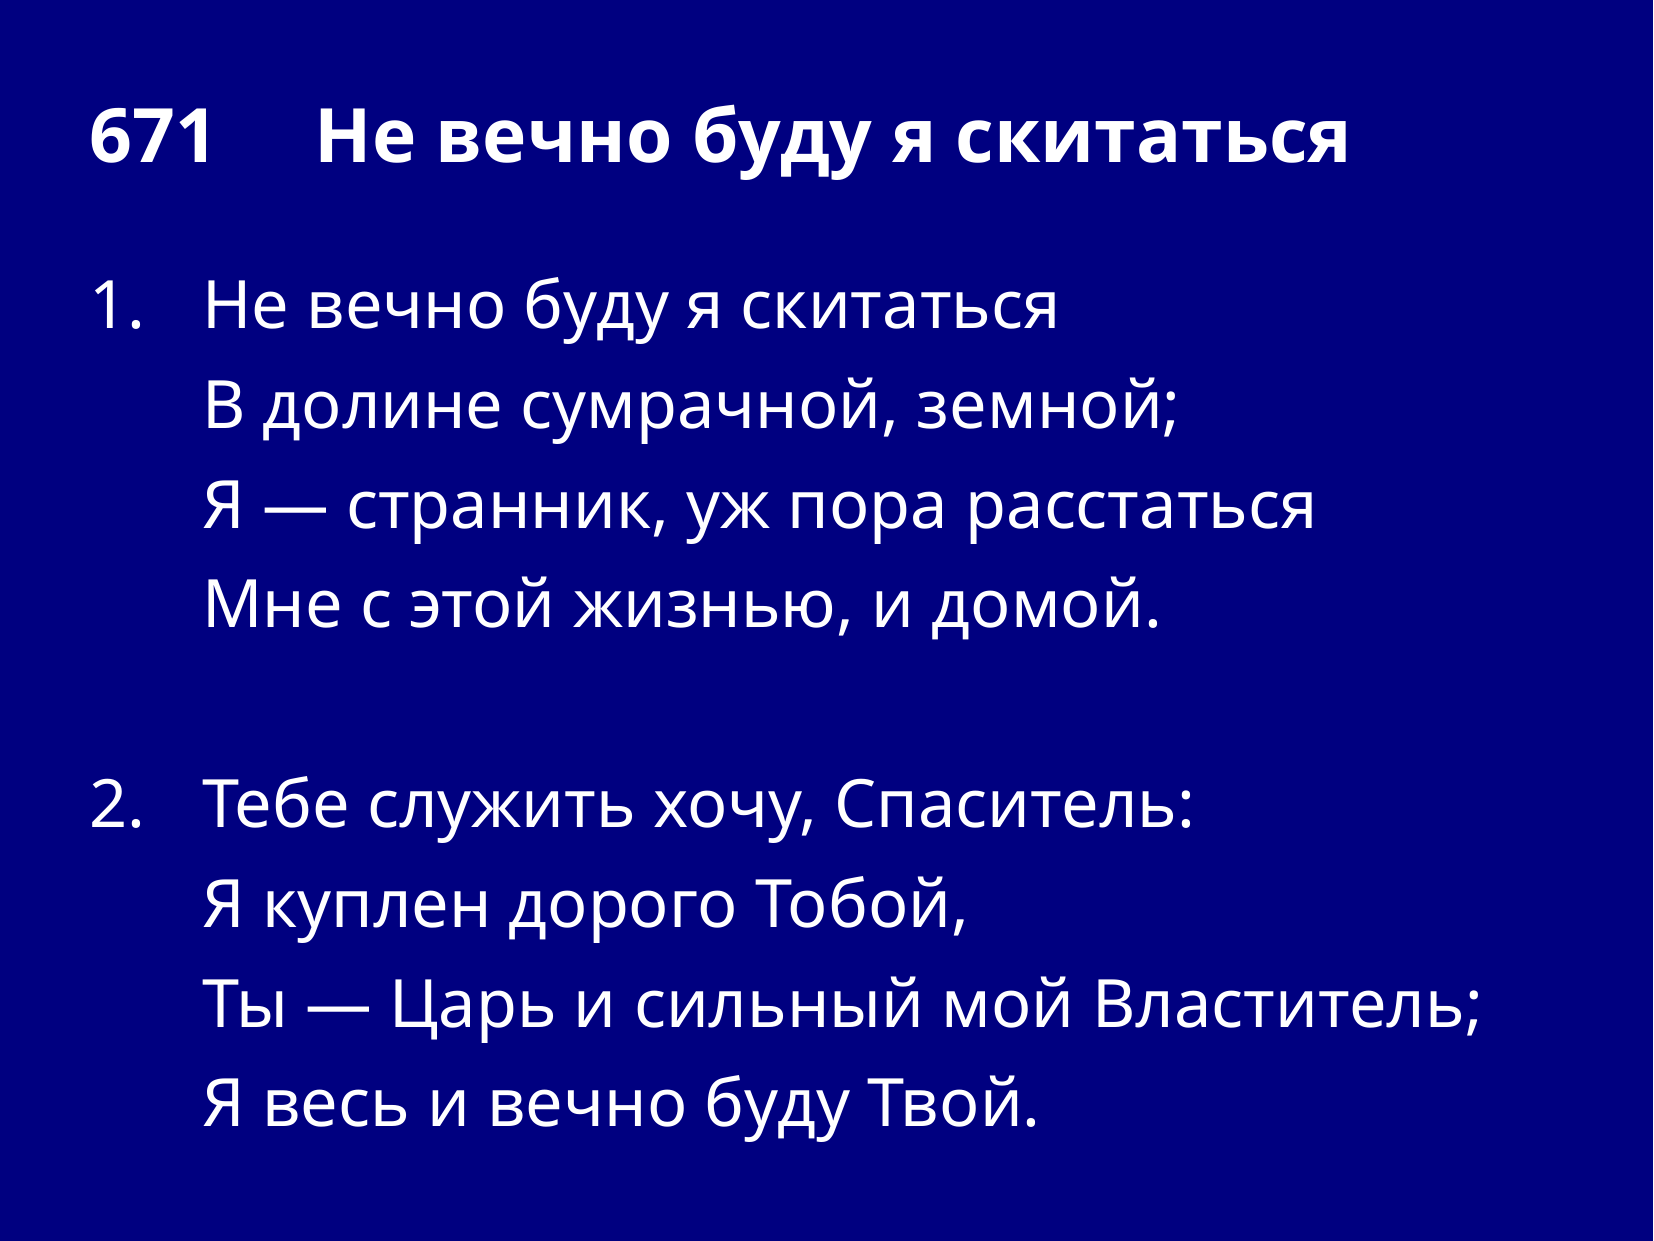

671	Не вечно буду я скитаться
1.	Не вечно буду я скитаться
	В долине сумрачной, земной;
	Я — странник, уж пора расстаться
	Мне с этой жизнью, и домой.
2.	Тебе служить хочу, Спаситель:
	Я куплен дорого Тобой,
	Ты — Царь и сильный мой Властитель;
	Я весь и вечно буду Твой.